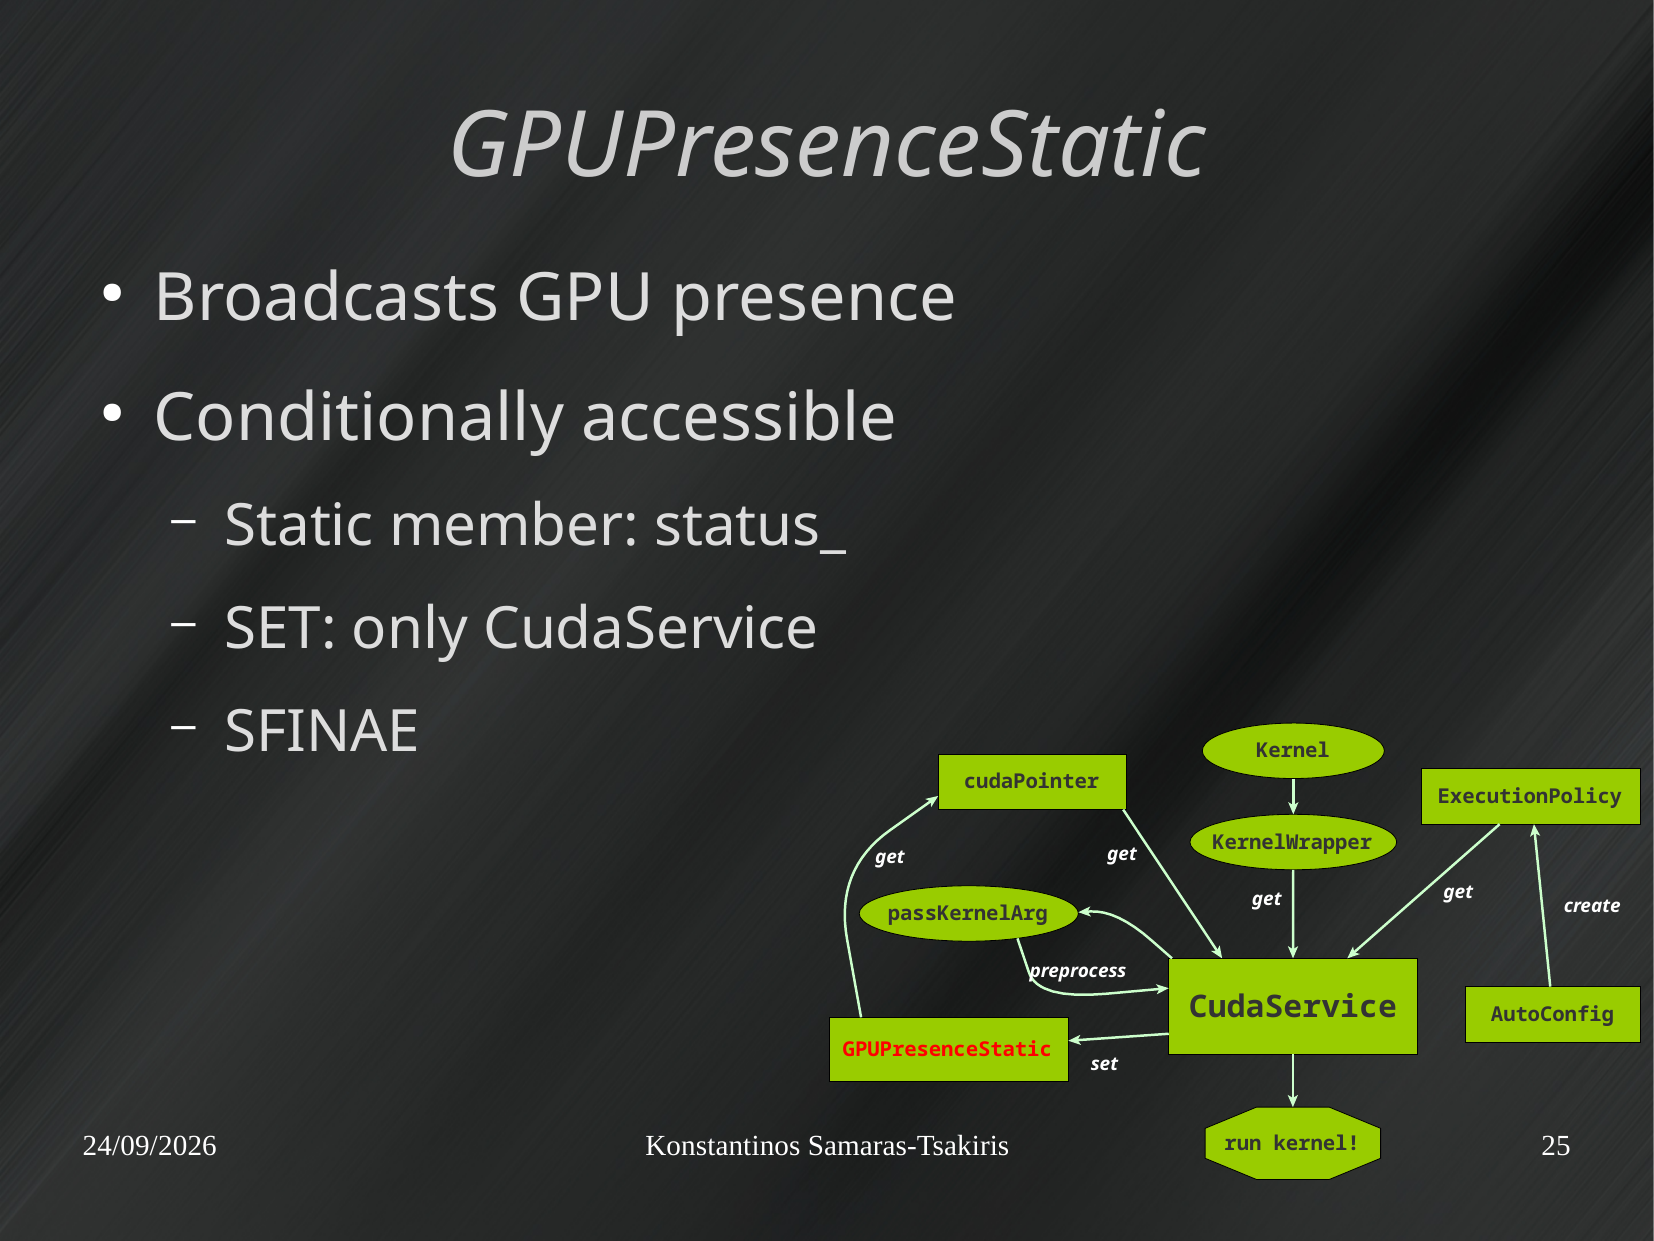

# GPUPresenceStatic
Broadcasts GPU presence
Conditionally accessible
Static member: status_
SET: only CudaService
SFINAE
Konstantinos Samaras-Tsakiris
25